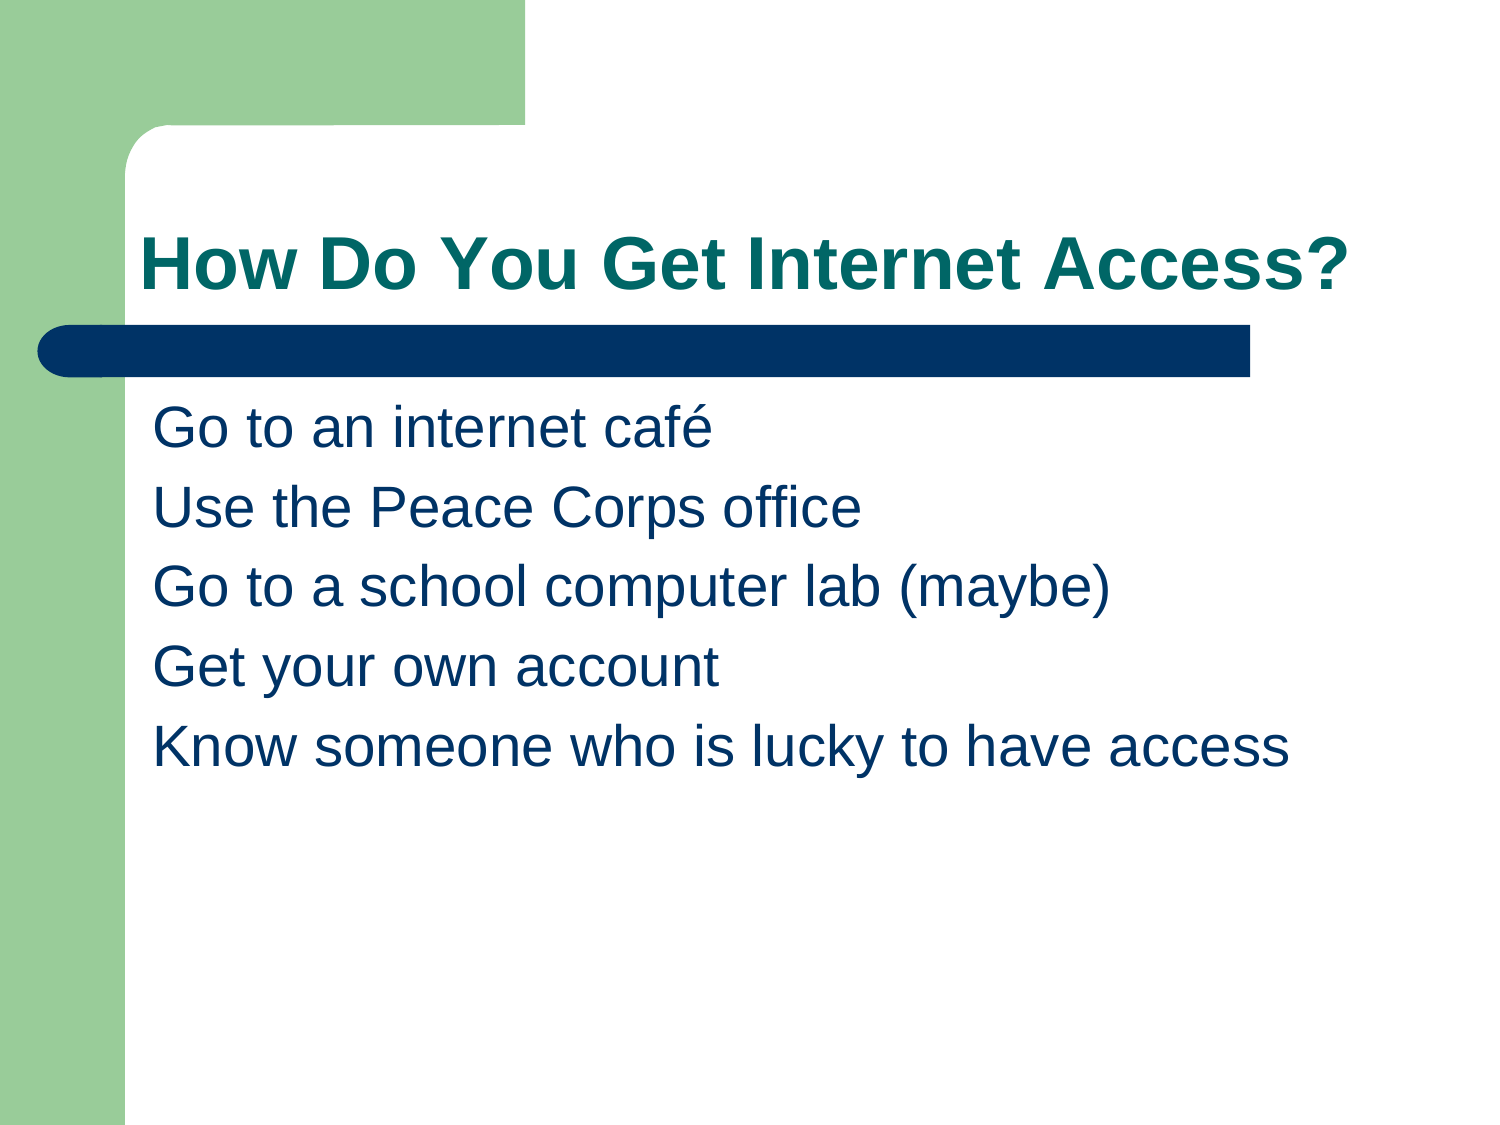

# How Do You Get Internet Access?
Go to an internet café
Use the Peace Corps office
Go to a school computer lab (maybe)
Get your own account
Know someone who is lucky to have access